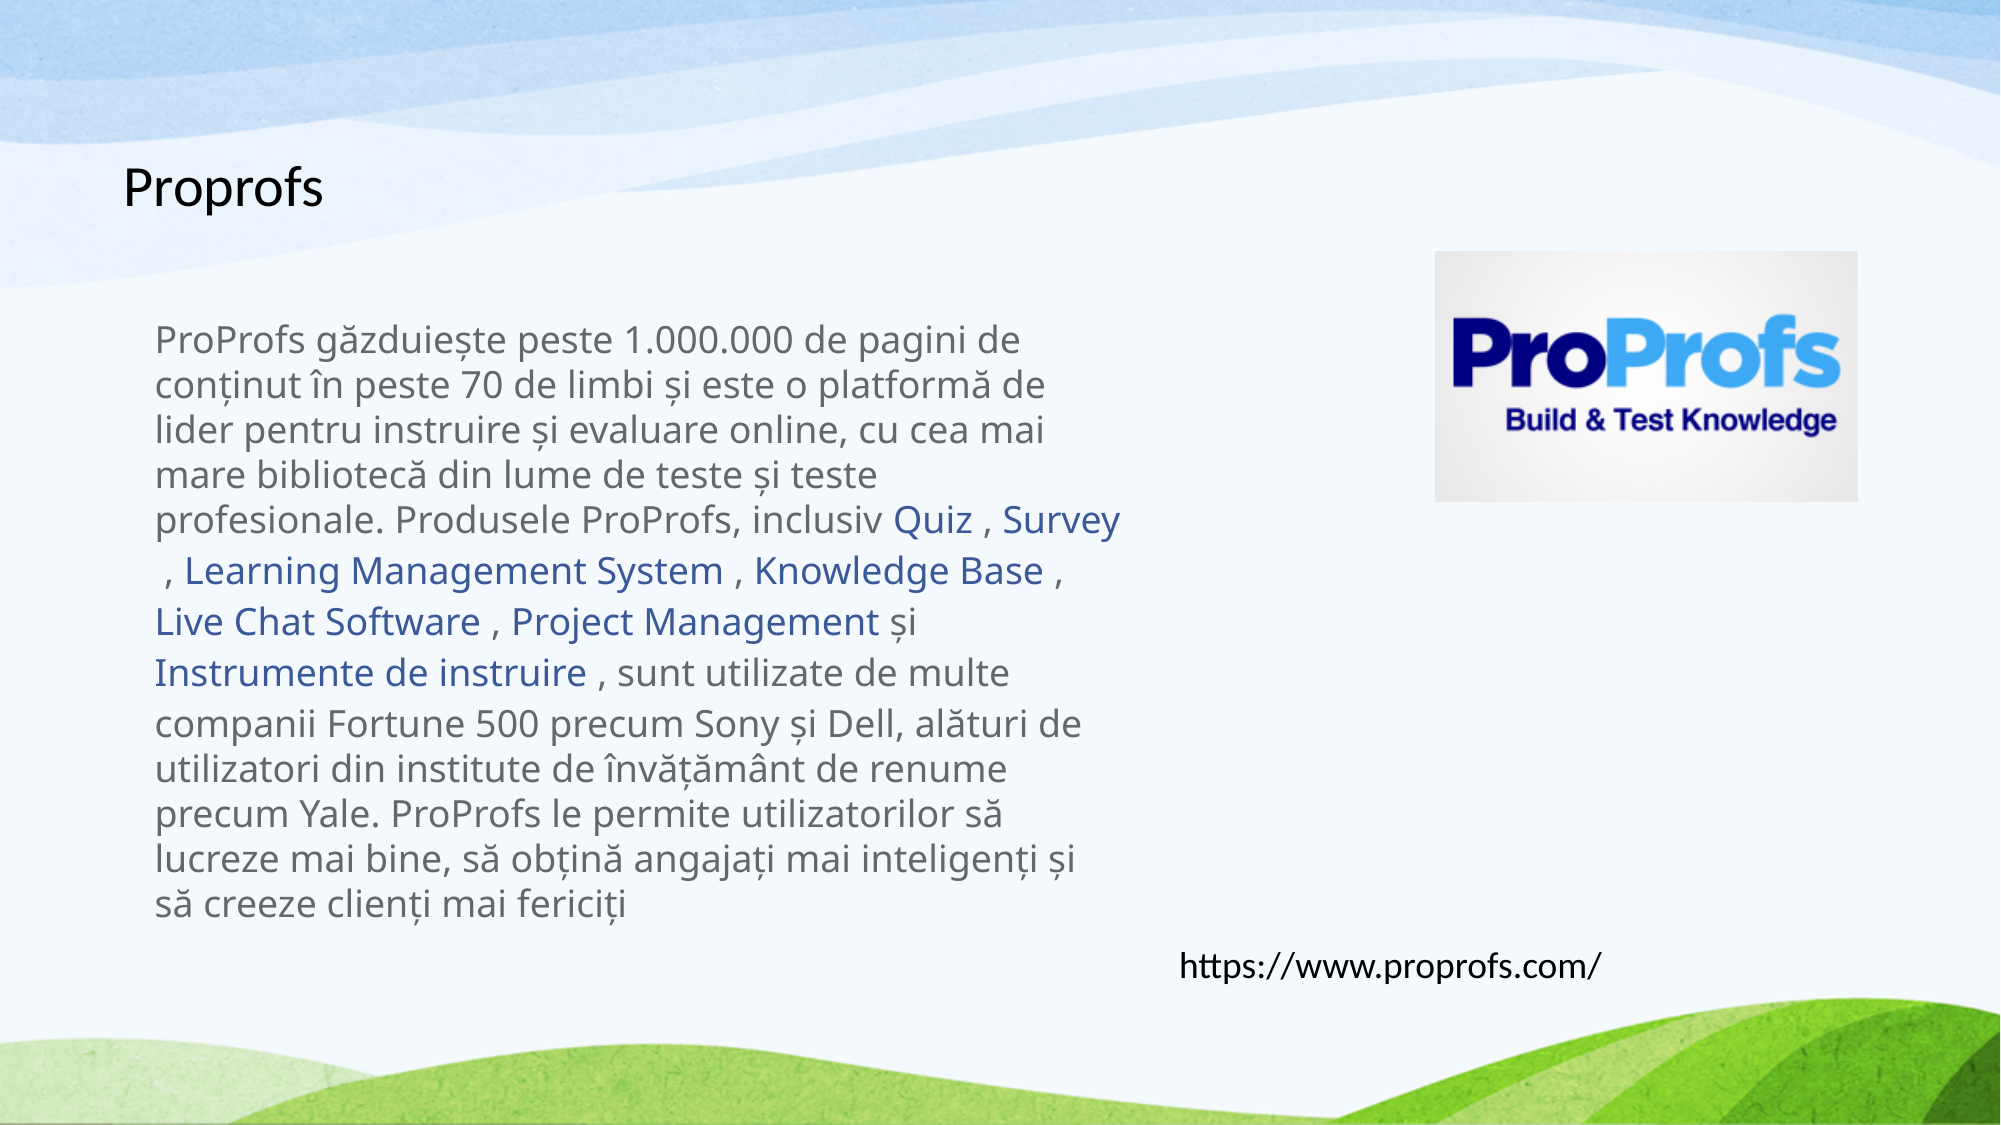

Proprofs
ProProfs găzduiește peste 1.000.000 de pagini de conținut în peste 70 de limbi și este o platformă de lider pentru instruire și evaluare online, cu cea mai mare bibliotecă din lume de teste și teste profesionale. Produsele ProProfs, inclusiv Quiz , Survey , Learning Management System , Knowledge Base , Live Chat Software , Project Management și Instrumente de instruire , sunt utilizate de multe companii Fortune 500 precum Sony și Dell, alături de utilizatori din institute de învățământ de renume precum Yale. ProProfs le permite utilizatorilor să lucreze mai bine, să obțină angajați mai inteligenți și să creeze clienți mai fericiți
https://www.proprofs.com/